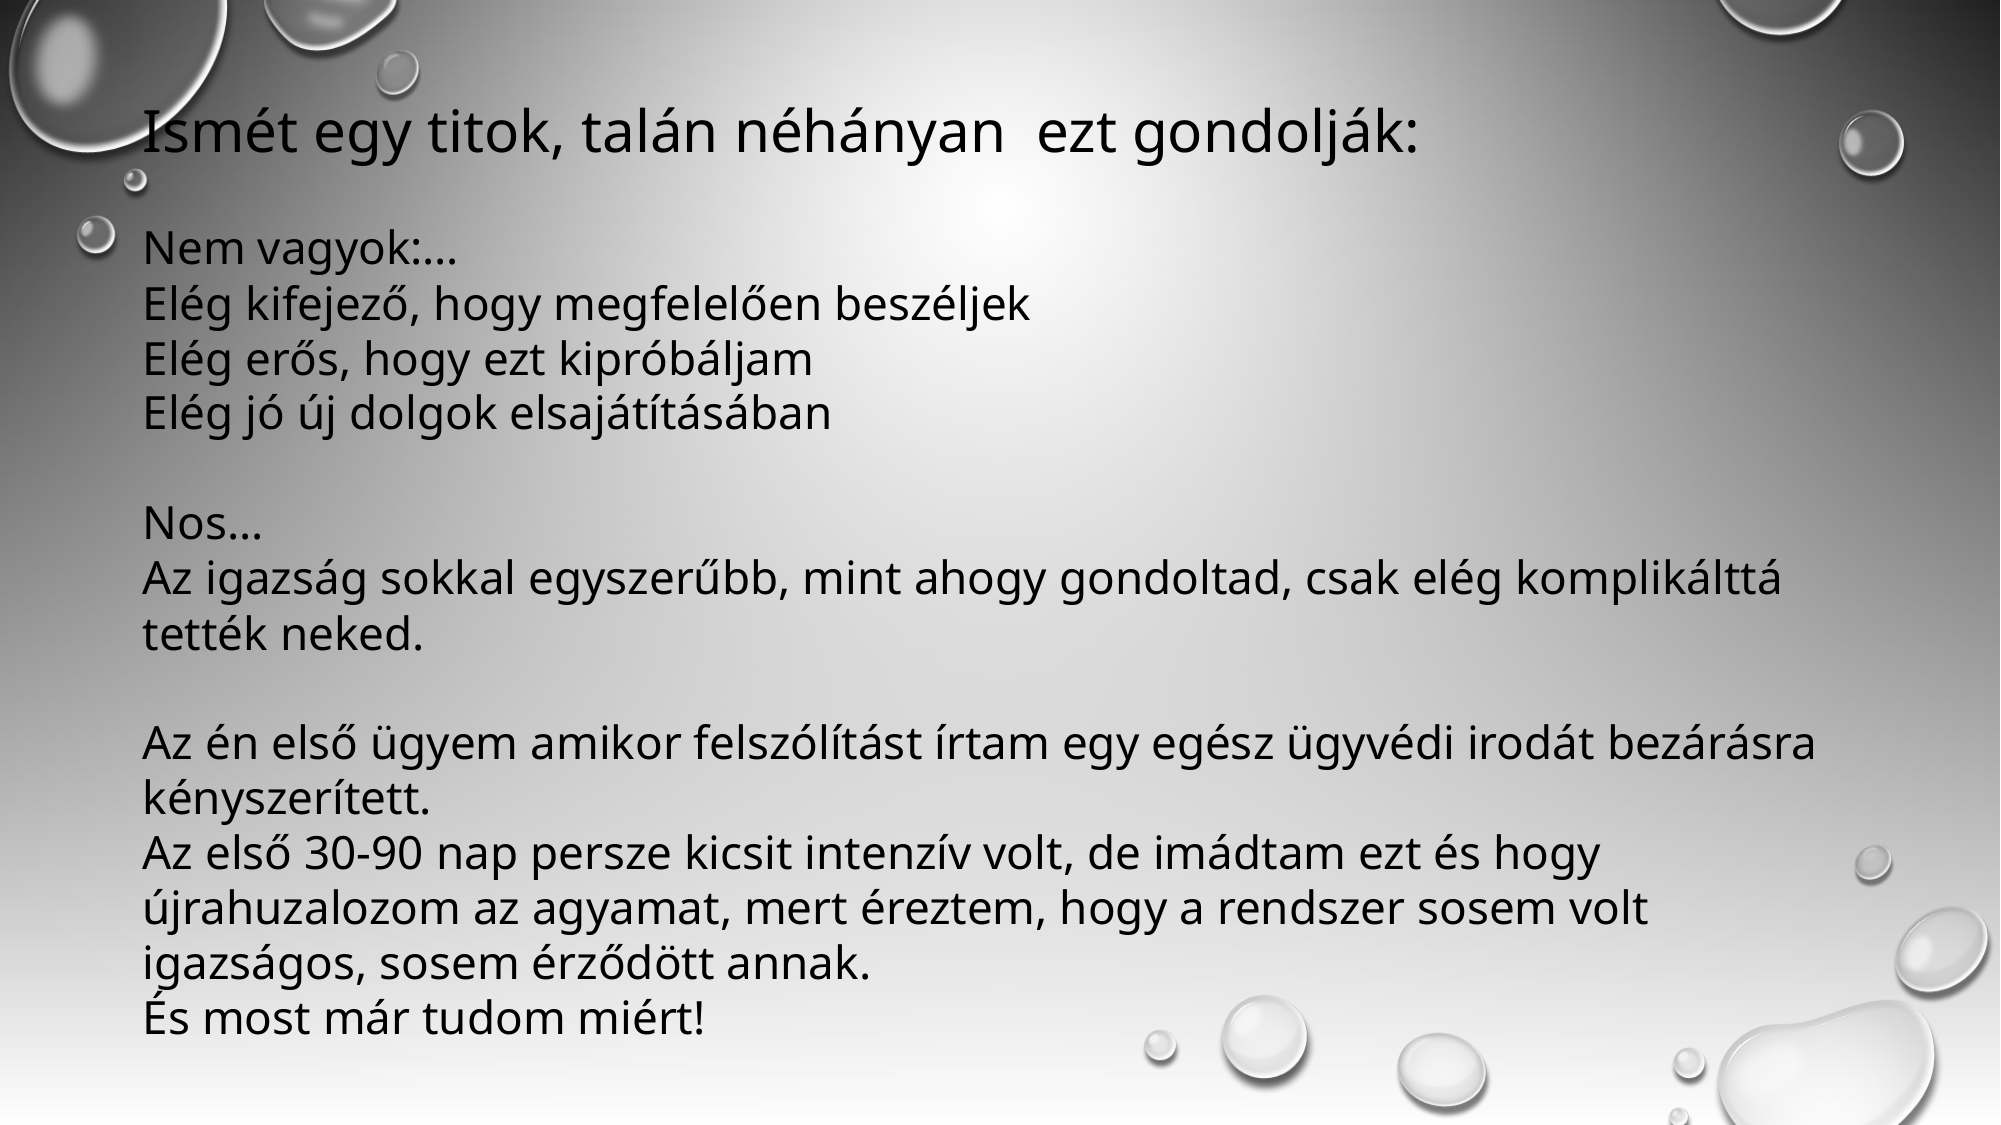

Ismét egy titok, talán néhányan ezt gondolják:
Nem vagyok:…
Elég kifejező, hogy megfelelően beszéljek
Elég erős, hogy ezt kipróbáljam
Elég jó új dolgok elsajátításában
Nos…
Az igazság sokkal egyszerűbb, mint ahogy gondoltad, csak elég komplikálttá tették neked.
Az én első ügyem amikor felszólítást írtam egy egész ügyvédi irodát bezárásra kényszerített.
Az első 30-90 nap persze kicsit intenzív volt, de imádtam ezt és hogy újrahuzalozom az agyamat, mert éreztem, hogy a rendszer sosem volt igazságos, sosem érződött annak.
És most már tudom miért!